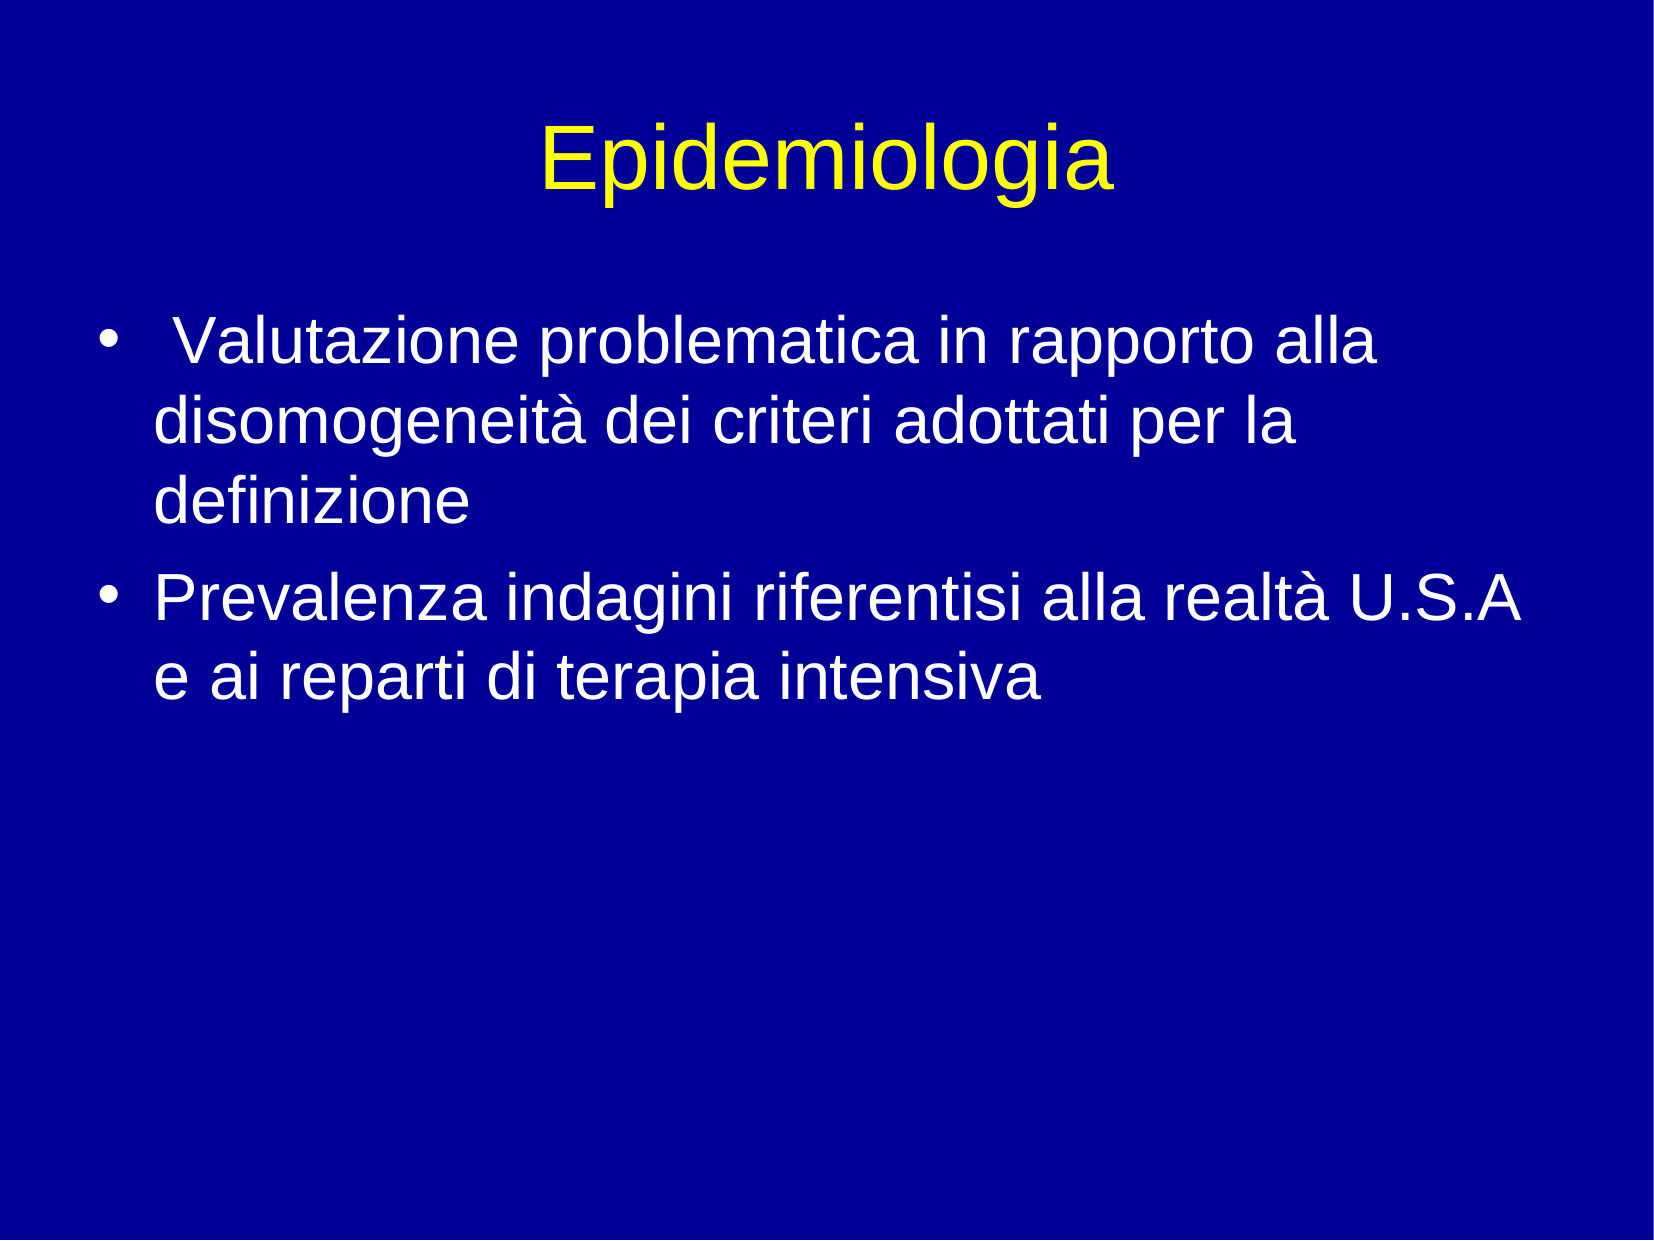

# Epidemiologia
 Valutazione problematica in rapporto alla disomogeneità dei criteri adottati per la definizione
Prevalenza indagini riferentisi alla realtà U.S.A e ai reparti di terapia intensiva